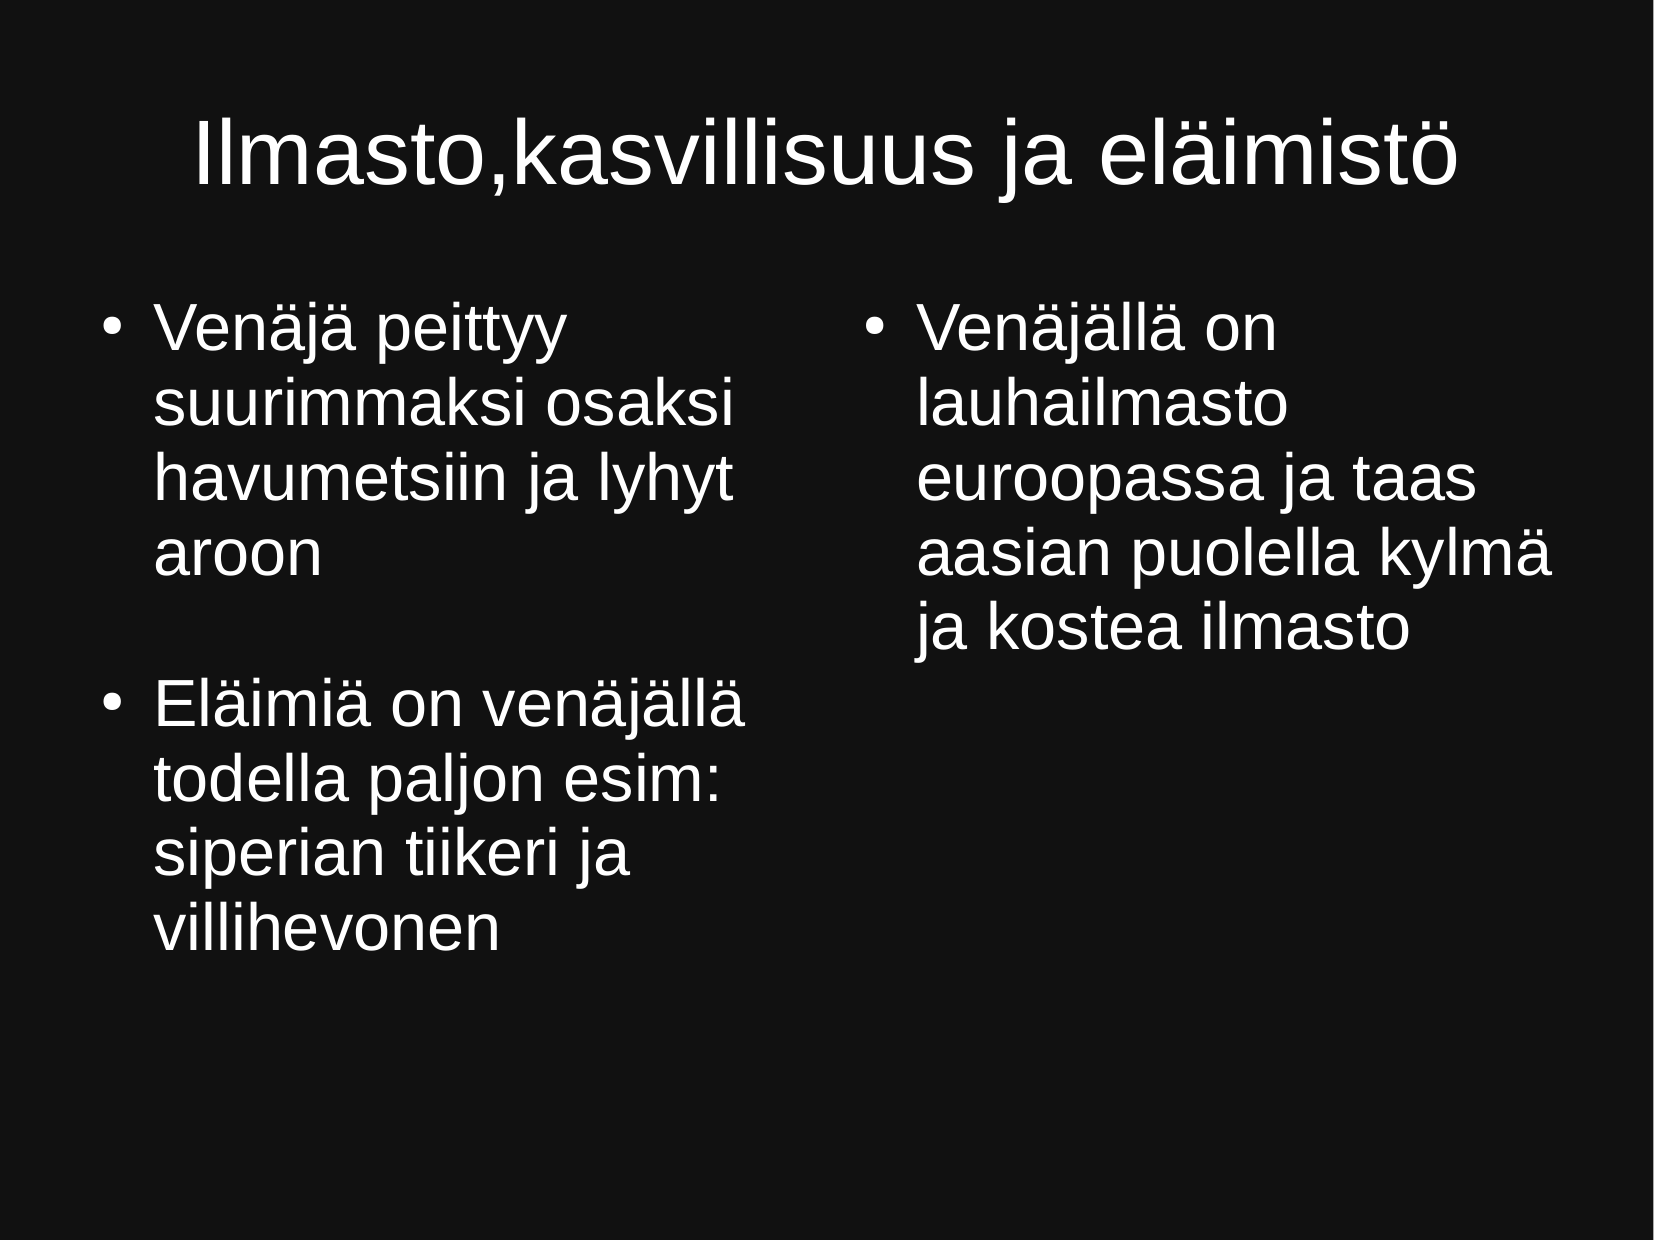

# Ilmasto,kasvillisuus ja eläimistö
Venäjä peittyy suurimmaksi osaksi havumetsiin ja lyhyt aroon
Venäjällä on lauhailmasto euroopassa ja taas aasian puolella kylmä ja kostea ilmasto
Eläimiä on venäjällä todella paljon esim: siperian tiikeri ja villihevonen